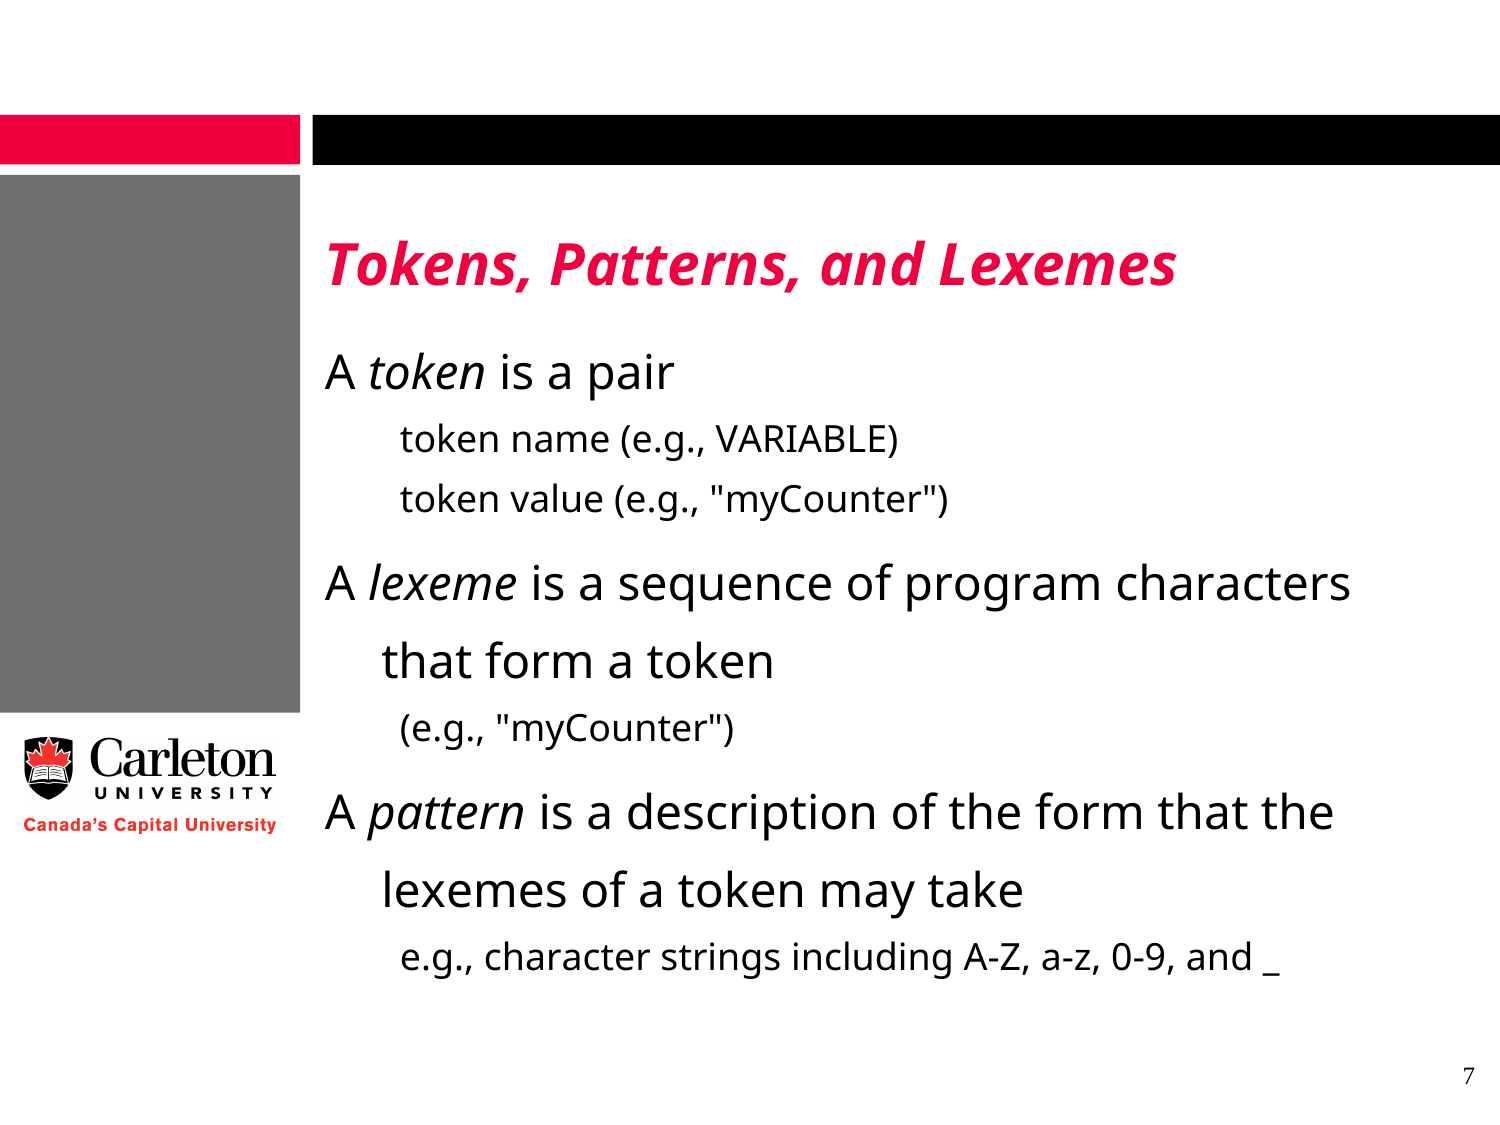

# Tokens, Patterns, and Lexemes
A token is a pair
token name (e.g., VARIABLE)
token value (e.g., "myCounter")
A lexeme is a sequence of program characters that form a token
(e.g., "myCounter")
A pattern is a description of the form that the lexemes of a token may take
e.g., character strings including A-Z, a-z, 0-9, and _
7